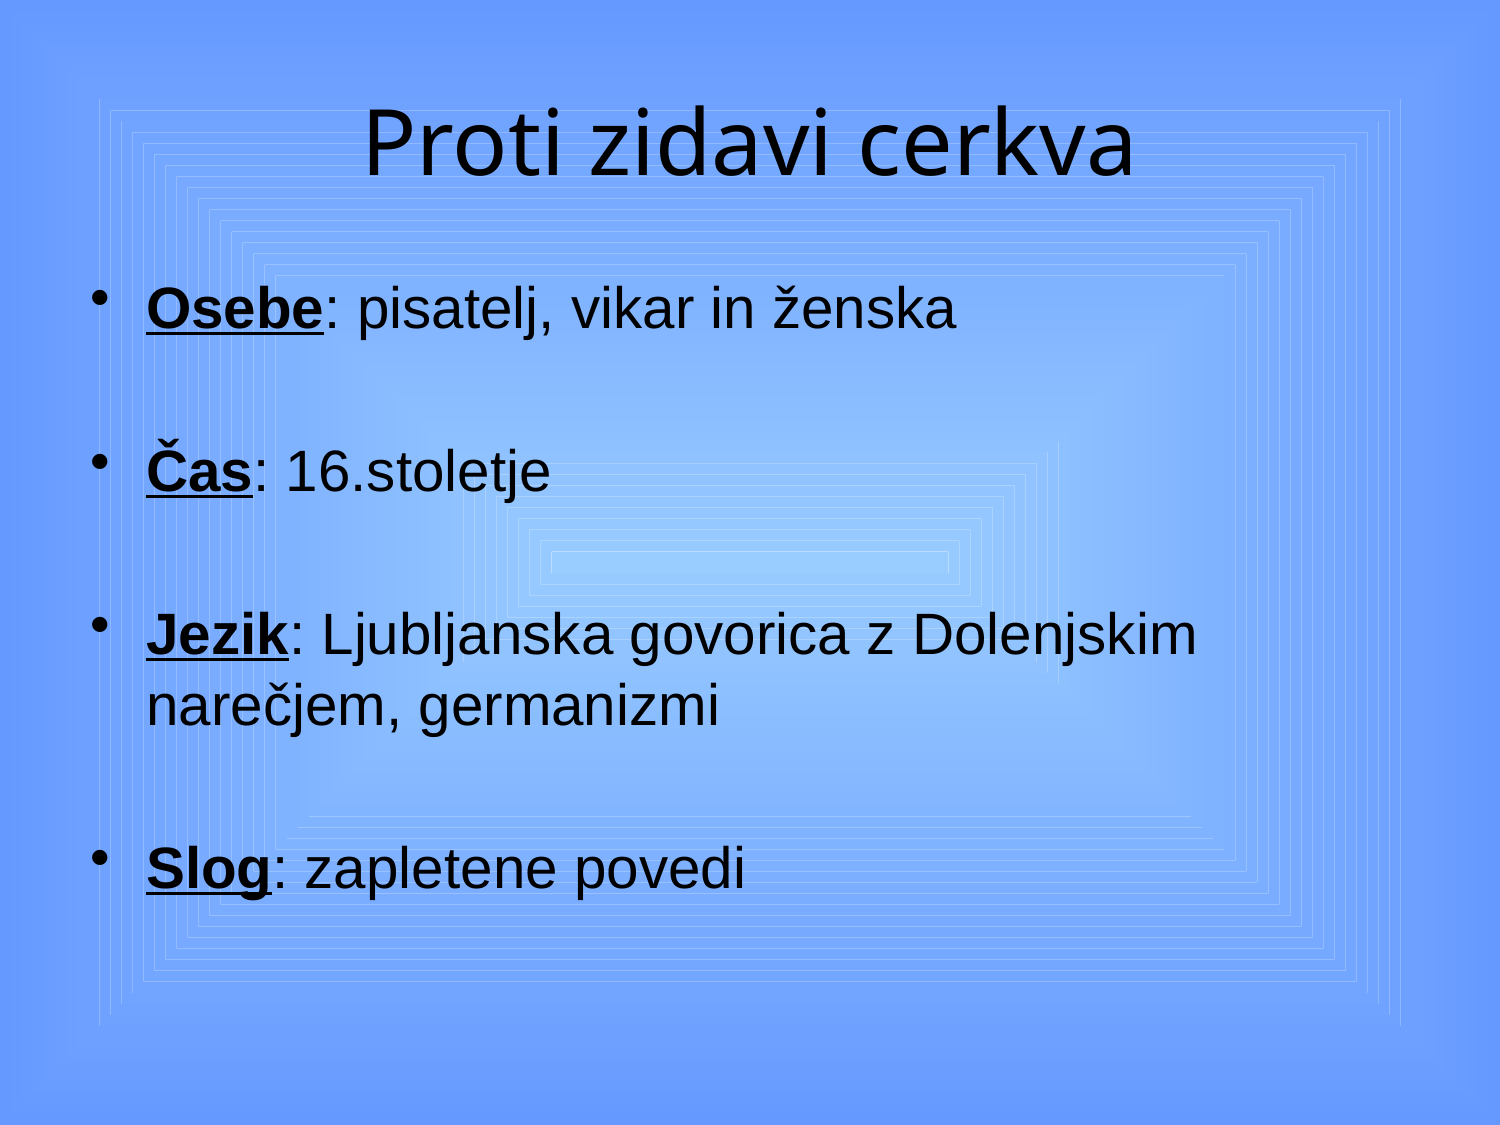

# Proti zidavi cerkva
Osebe: pisatelj, vikar in ženska
Čas: 16.stoletje
Jezik: Ljubljanska govorica z Dolenjskim narečjem, germanizmi
Slog: zapletene povedi